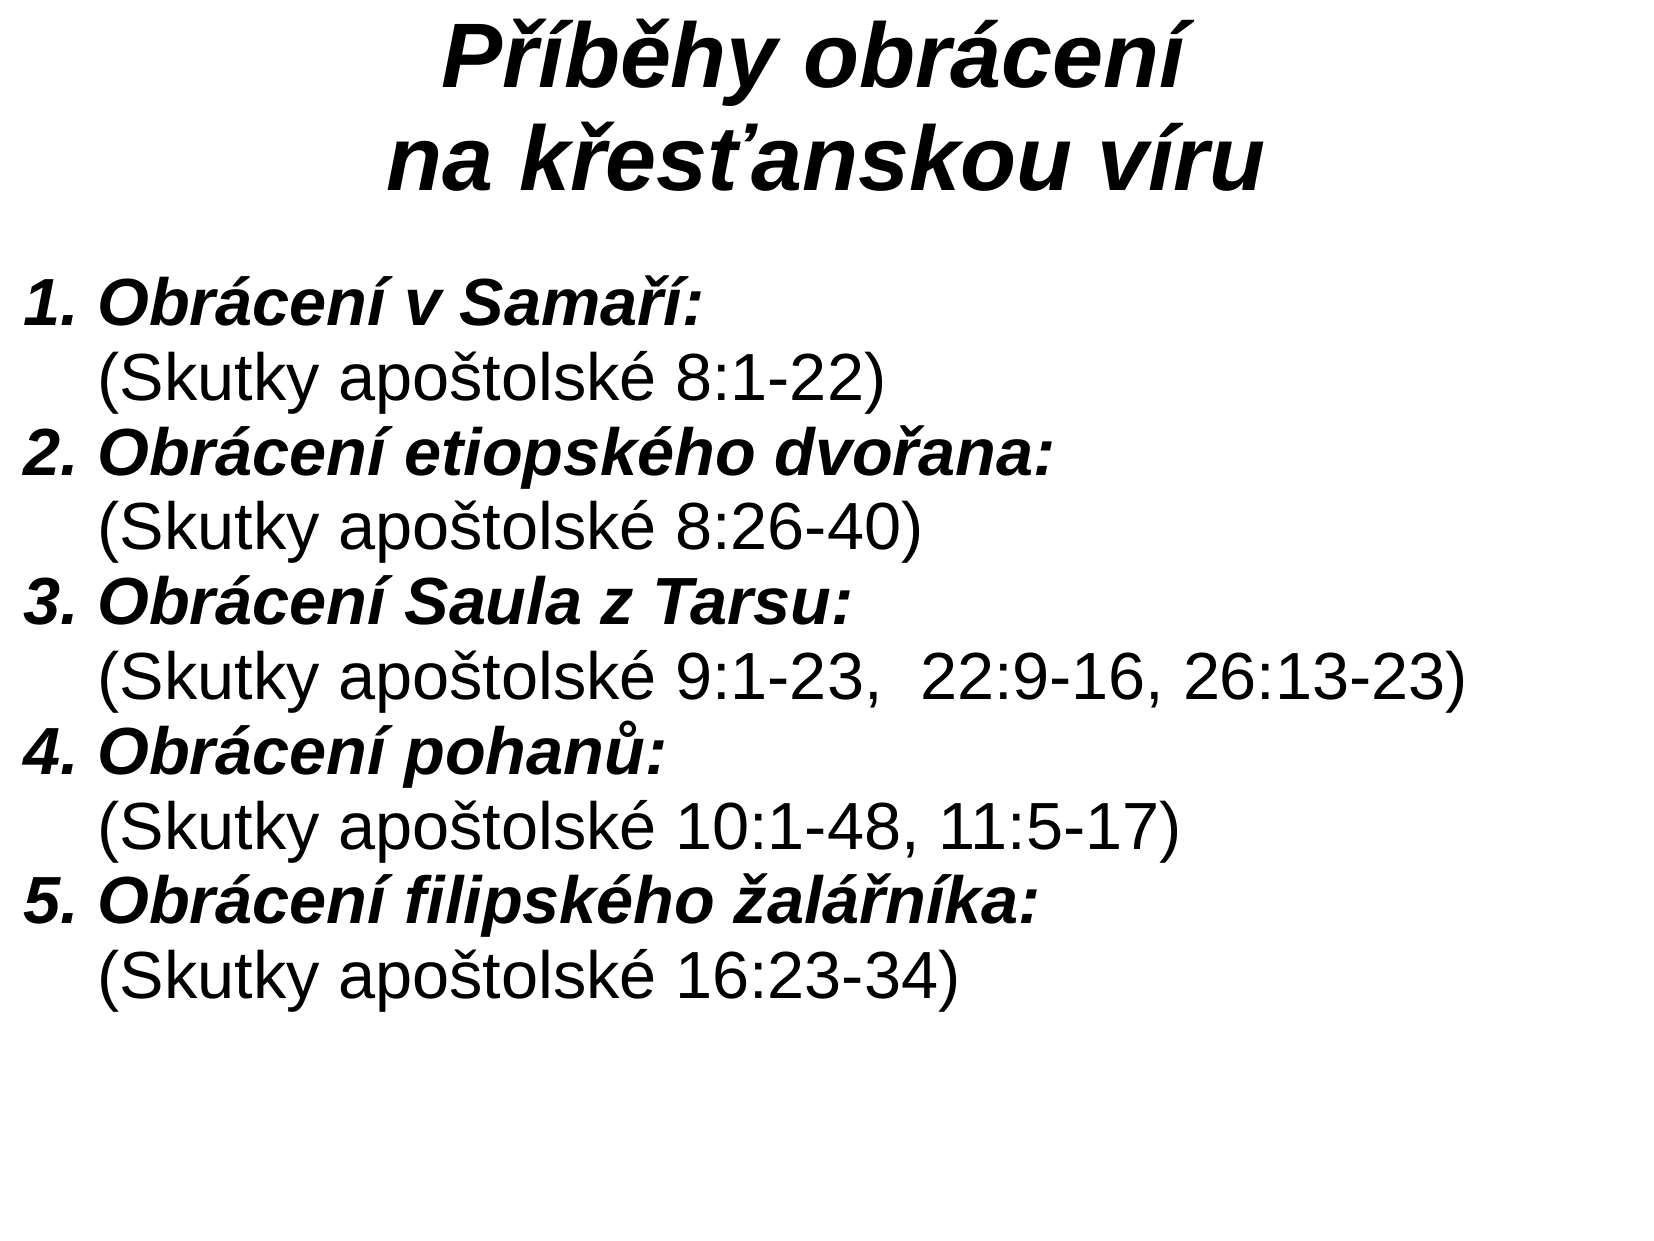

1. Obrácení v Samaří:
 (Skutky apoštolské 8:1-22)
2. Obrácení etiopského dvořana:
 (Skutky apoštolské 8:26-40)
3. Obrácení Saula z Tarsu:
 (Skutky apoštolské 9:1-23, 22:9-16, 26:13-23)
4. Obrácení pohanů:
 (Skutky apoštolské 10:1-48, 11:5-17)
5. Obrácení filipského žalářníka:
 (Skutky apoštolské 16:23-34)
# Příběhy obrácení na křesťanskou víru